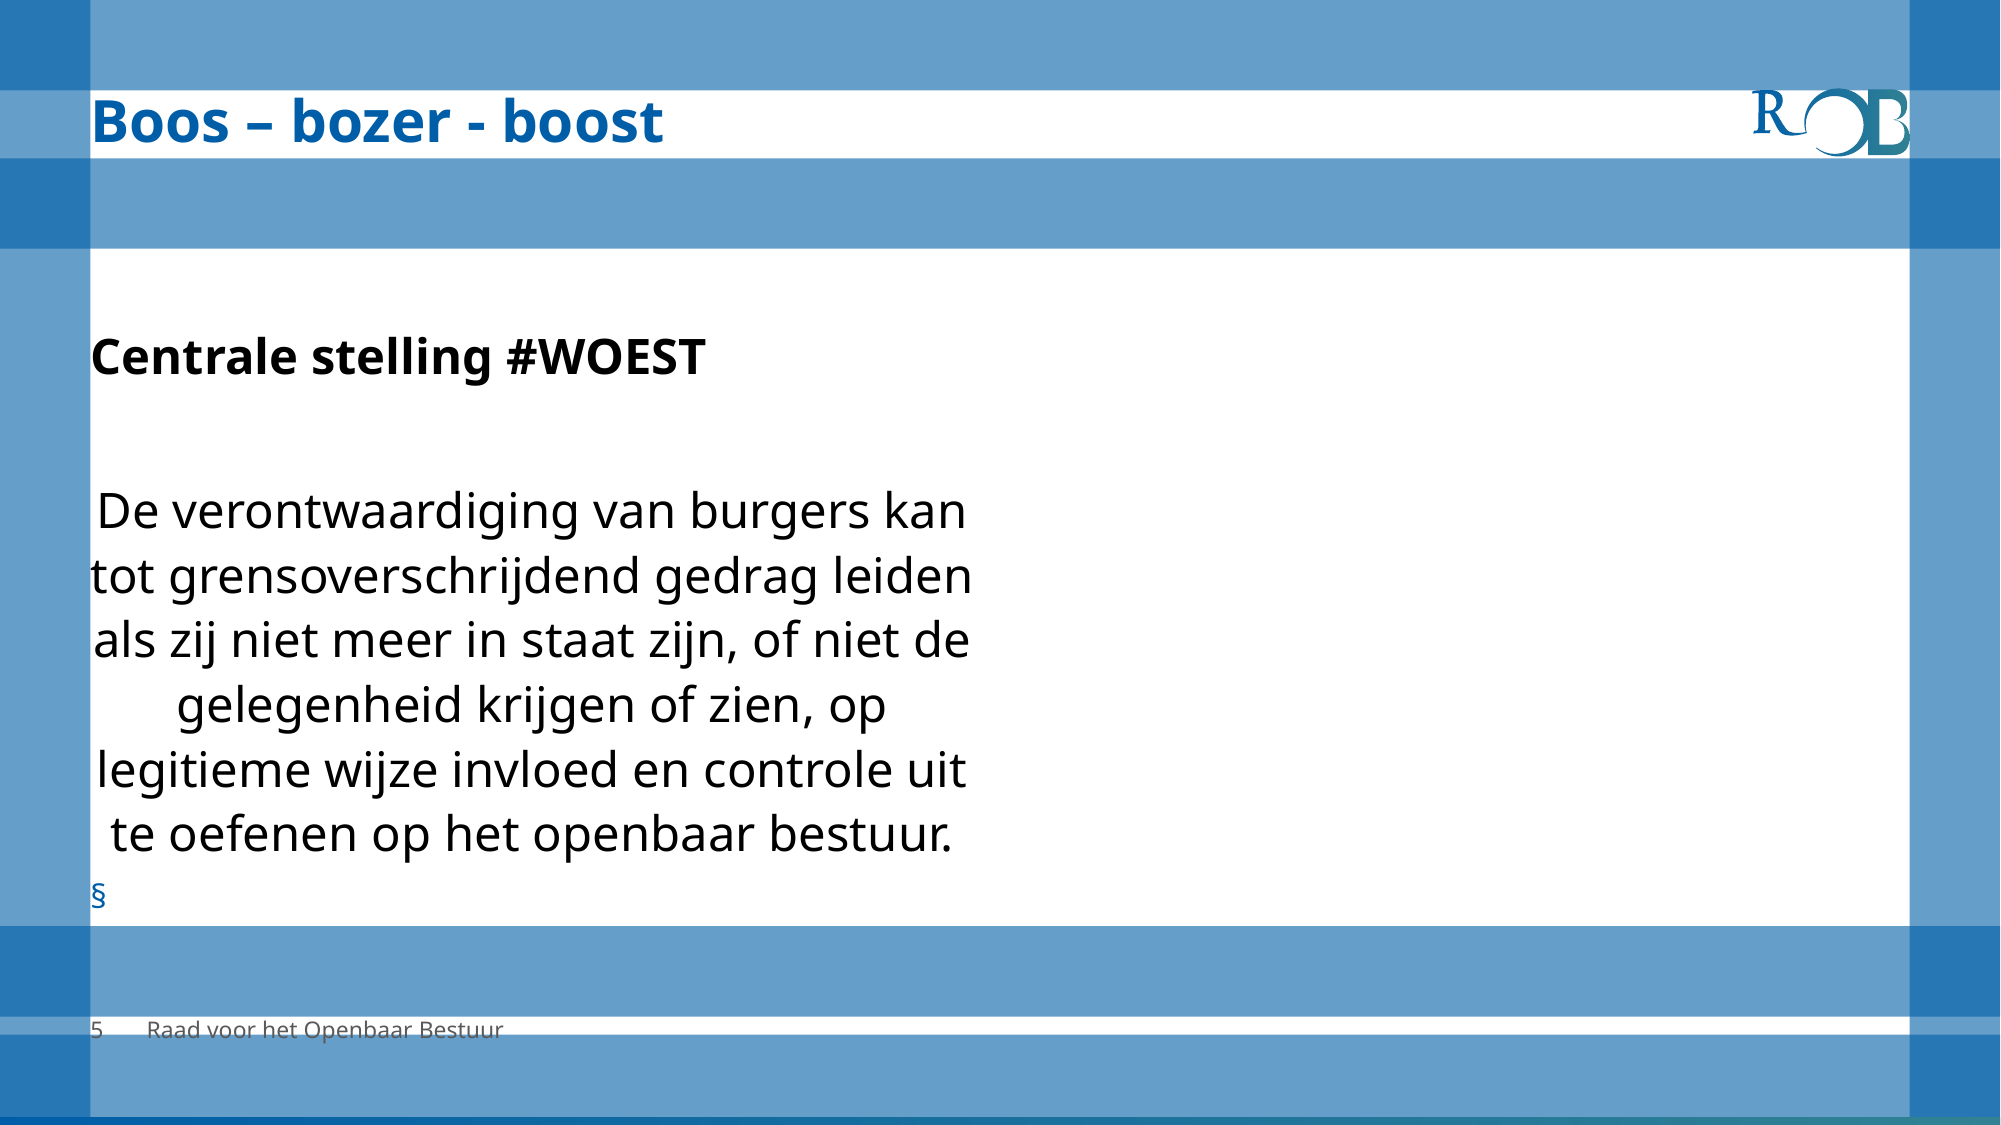

# Boos – bozer - boost
Centrale stelling #WOEST
De verontwaardiging van burgers kan tot grensoverschrijdend gedrag leiden als zij niet meer in staat zijn, of niet de gelegenheid krijgen of zien, op legitieme wijze invloed en controle uit te oefenen op het openbaar bestuur.
Raad voor het Openbaar Bestuur